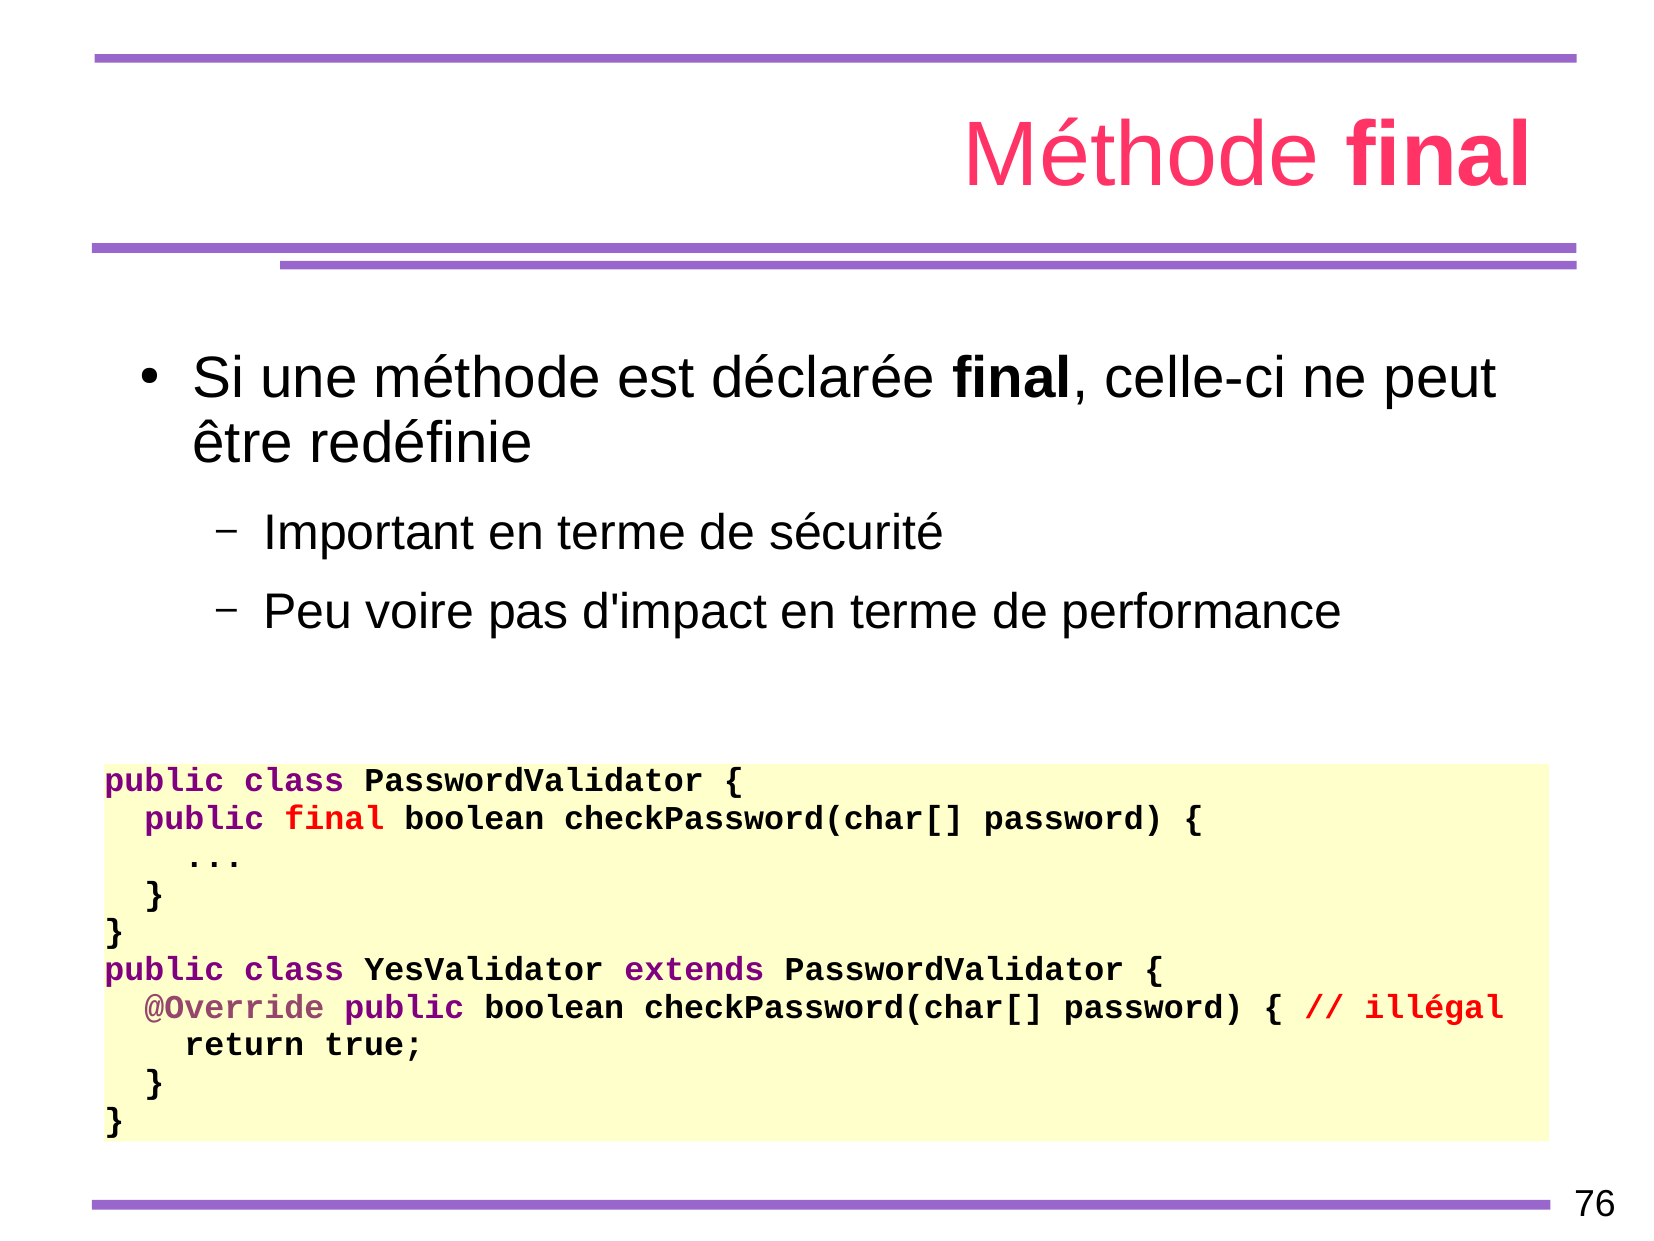

# Méthode final
Si une méthode est déclarée final, celle-ci ne peut être redéfinie
Important en terme de sécurité
Peu voire pas d'impact en terme de performance
public class PasswordValidator {
 public final boolean checkPassword(char[] password) {
 ...
 }
}
public class YesValidator extends PasswordValidator {
 @Override public boolean checkPassword(char[] password) { // illégal
 return true;
 }
}